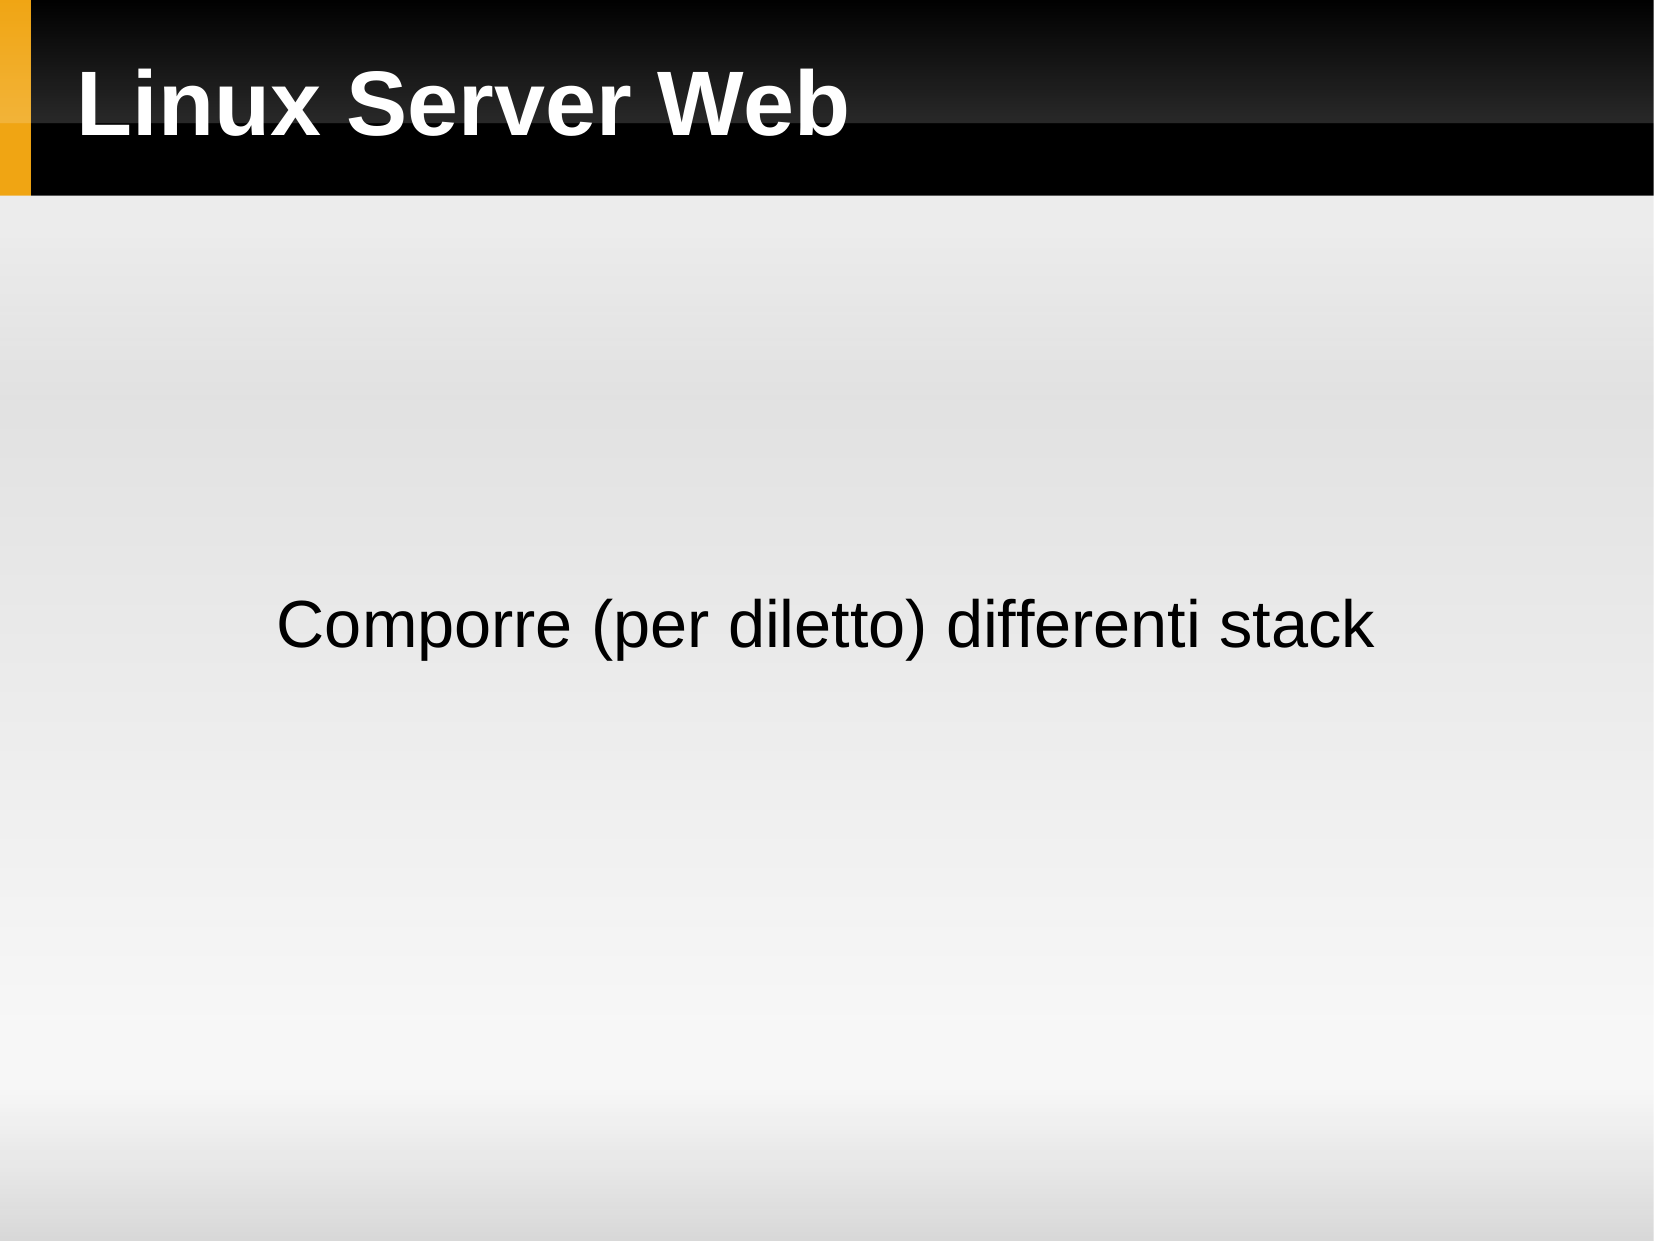

# Linux Server Web
Comporre (per diletto) differenti stack